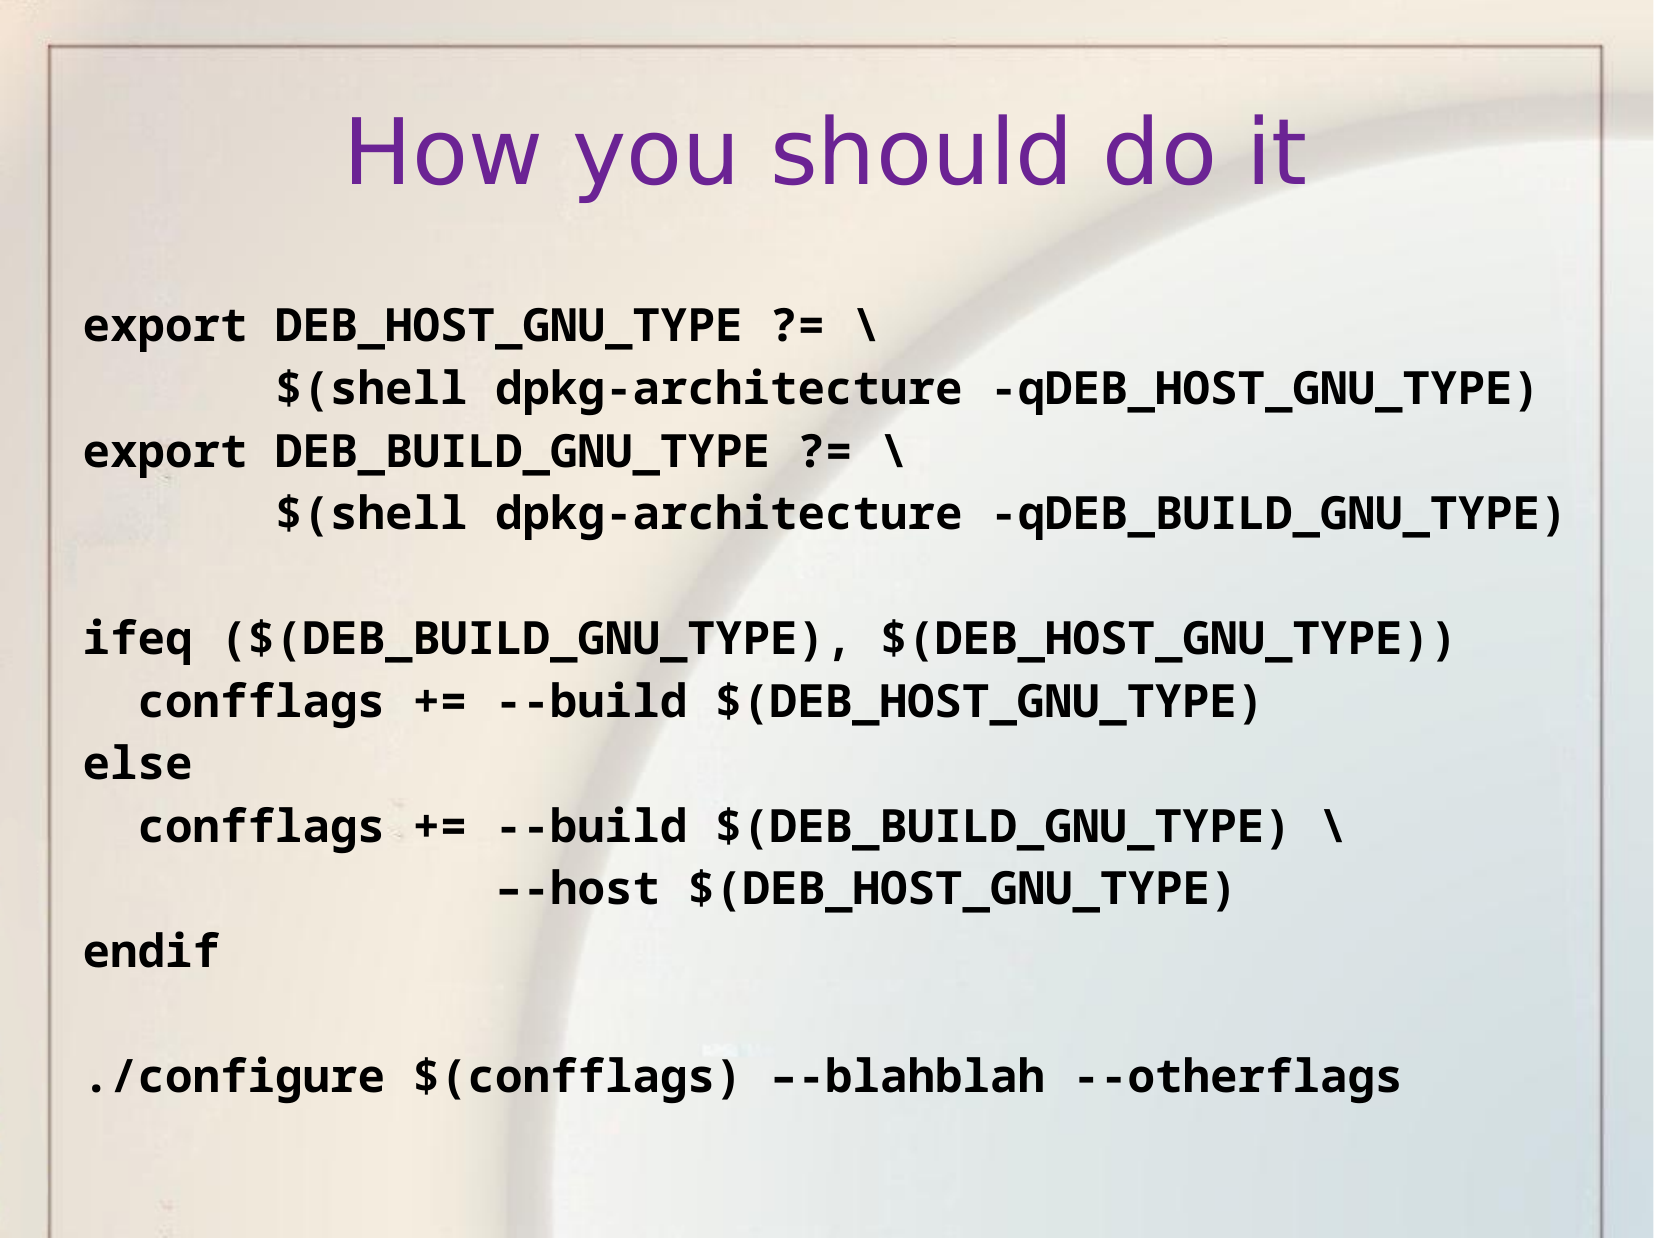

# How you should do it
export DEB_HOST_GNU_TYPE ?= \
 $(shell dpkg-architecture -qDEB_HOST_GNU_TYPE)
export DEB_BUILD_GNU_TYPE ?= \
 $(shell dpkg-architecture -qDEB_BUILD_GNU_TYPE)
ifeq ($(DEB_BUILD_GNU_TYPE), $(DEB_HOST_GNU_TYPE))
 confflags += --build $(DEB_HOST_GNU_TYPE)
else
 confflags += --build $(DEB_BUILD_GNU_TYPE) \
 –-host $(DEB_HOST_GNU_TYPE)
endif
./configure $(confflags) –-blahblah --otherflags